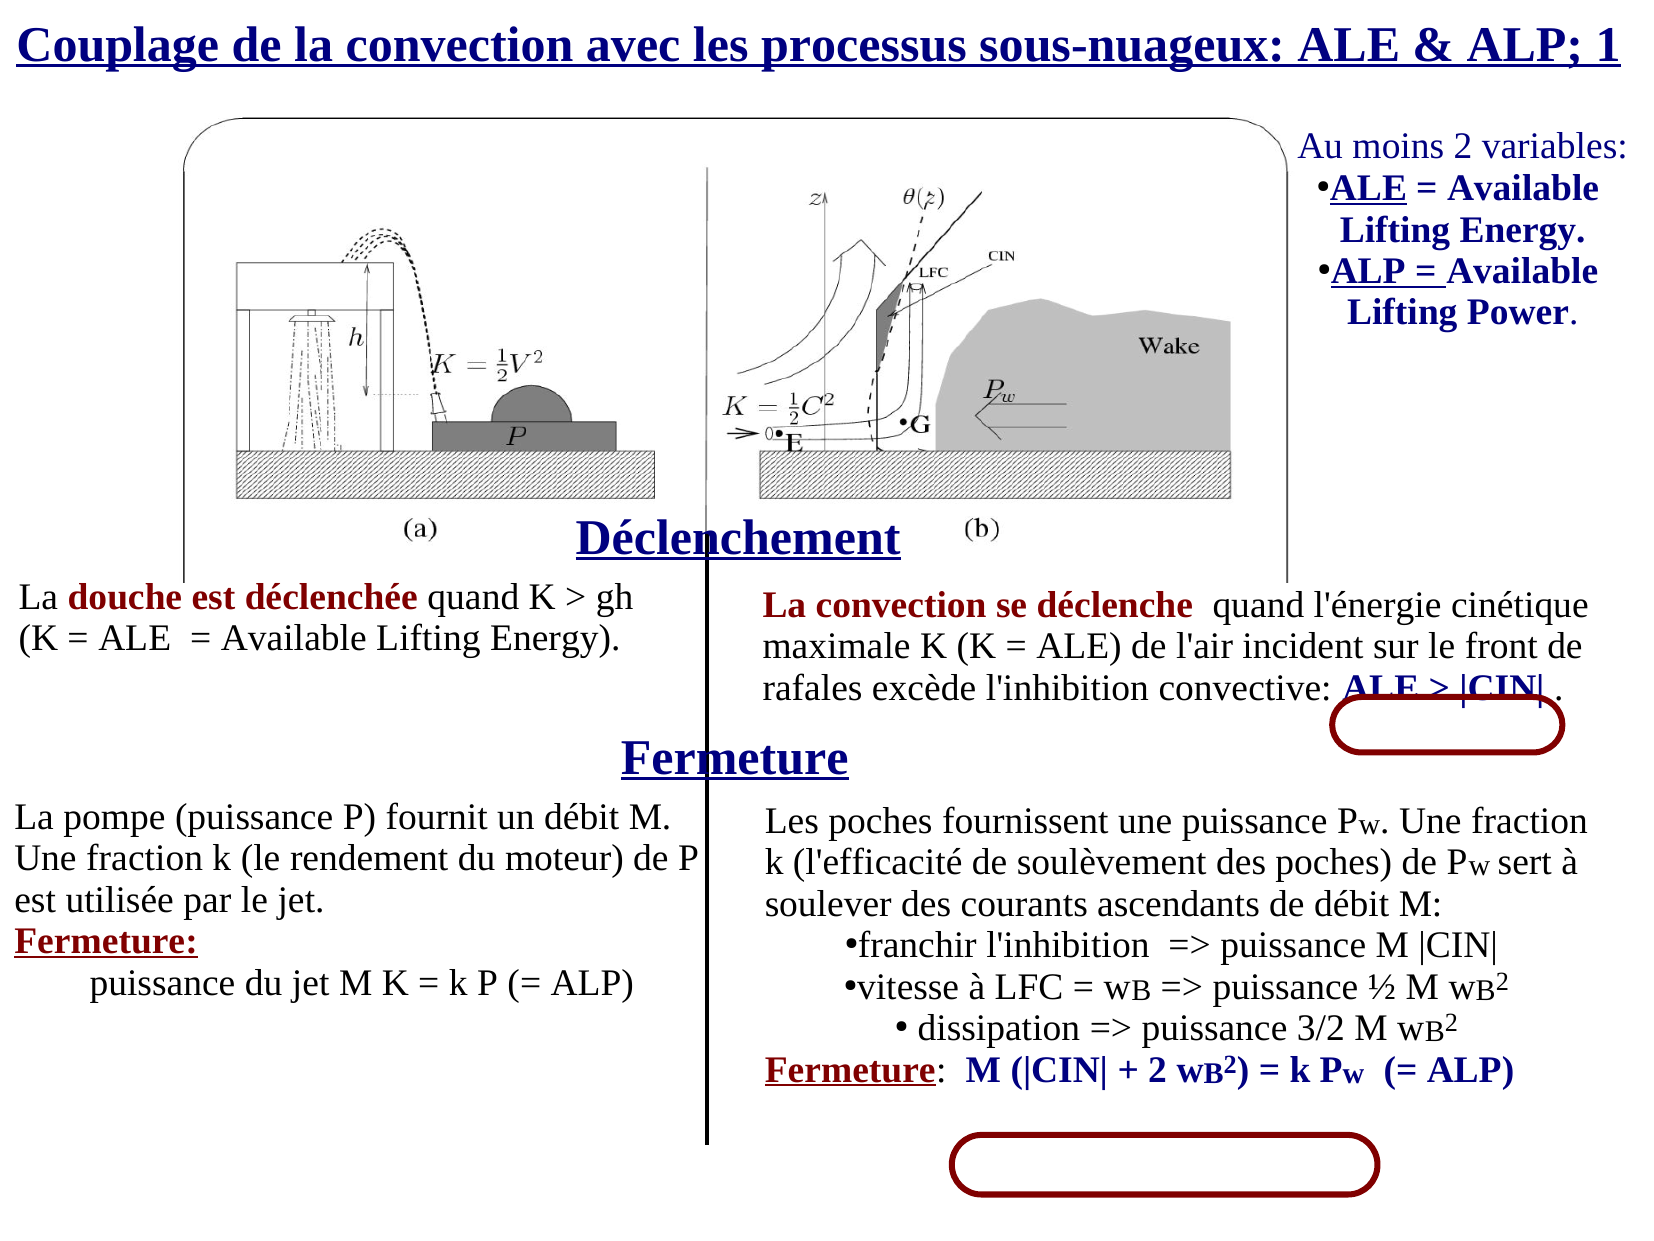

Couplage de la convection avec les processus sous-nuageux: ALE & ALP; 1
Au moins 2 variables:
ALE = Available
Lifting Energy.
ALP = Available
Lifting Power.
Déclenchement
La douche est déclenchée quand K > gh
(K = ALE = Available Lifting Energy).
La convection se déclenche quand l'énergie cinétique
maximale K (K = ALE) de l'air incident sur le front de
rafales excède l'inhibition convective: ALE > |CIN| .
Fermeture
La pompe (puissance P) fournit un débit M.
Une fraction k (le rendement du moteur) de P
est utilisée par le jet.
Fermeture:
puissance du jet M K = k P (= ALP)
Les poches fournissent une puissance Pw. Une fraction k (l'efficacité de soulèvement des poches) de Pw sert à soulever des courants ascendants de débit M:
franchir l'inhibition => puissance M |CIN|
vitesse à LFC = wB => puissance ½ M wB2
 dissipation => puissance 3/2 M wB2
Fermeture: M (|CIN| + 2 wB2) = k Pw (= ALP)